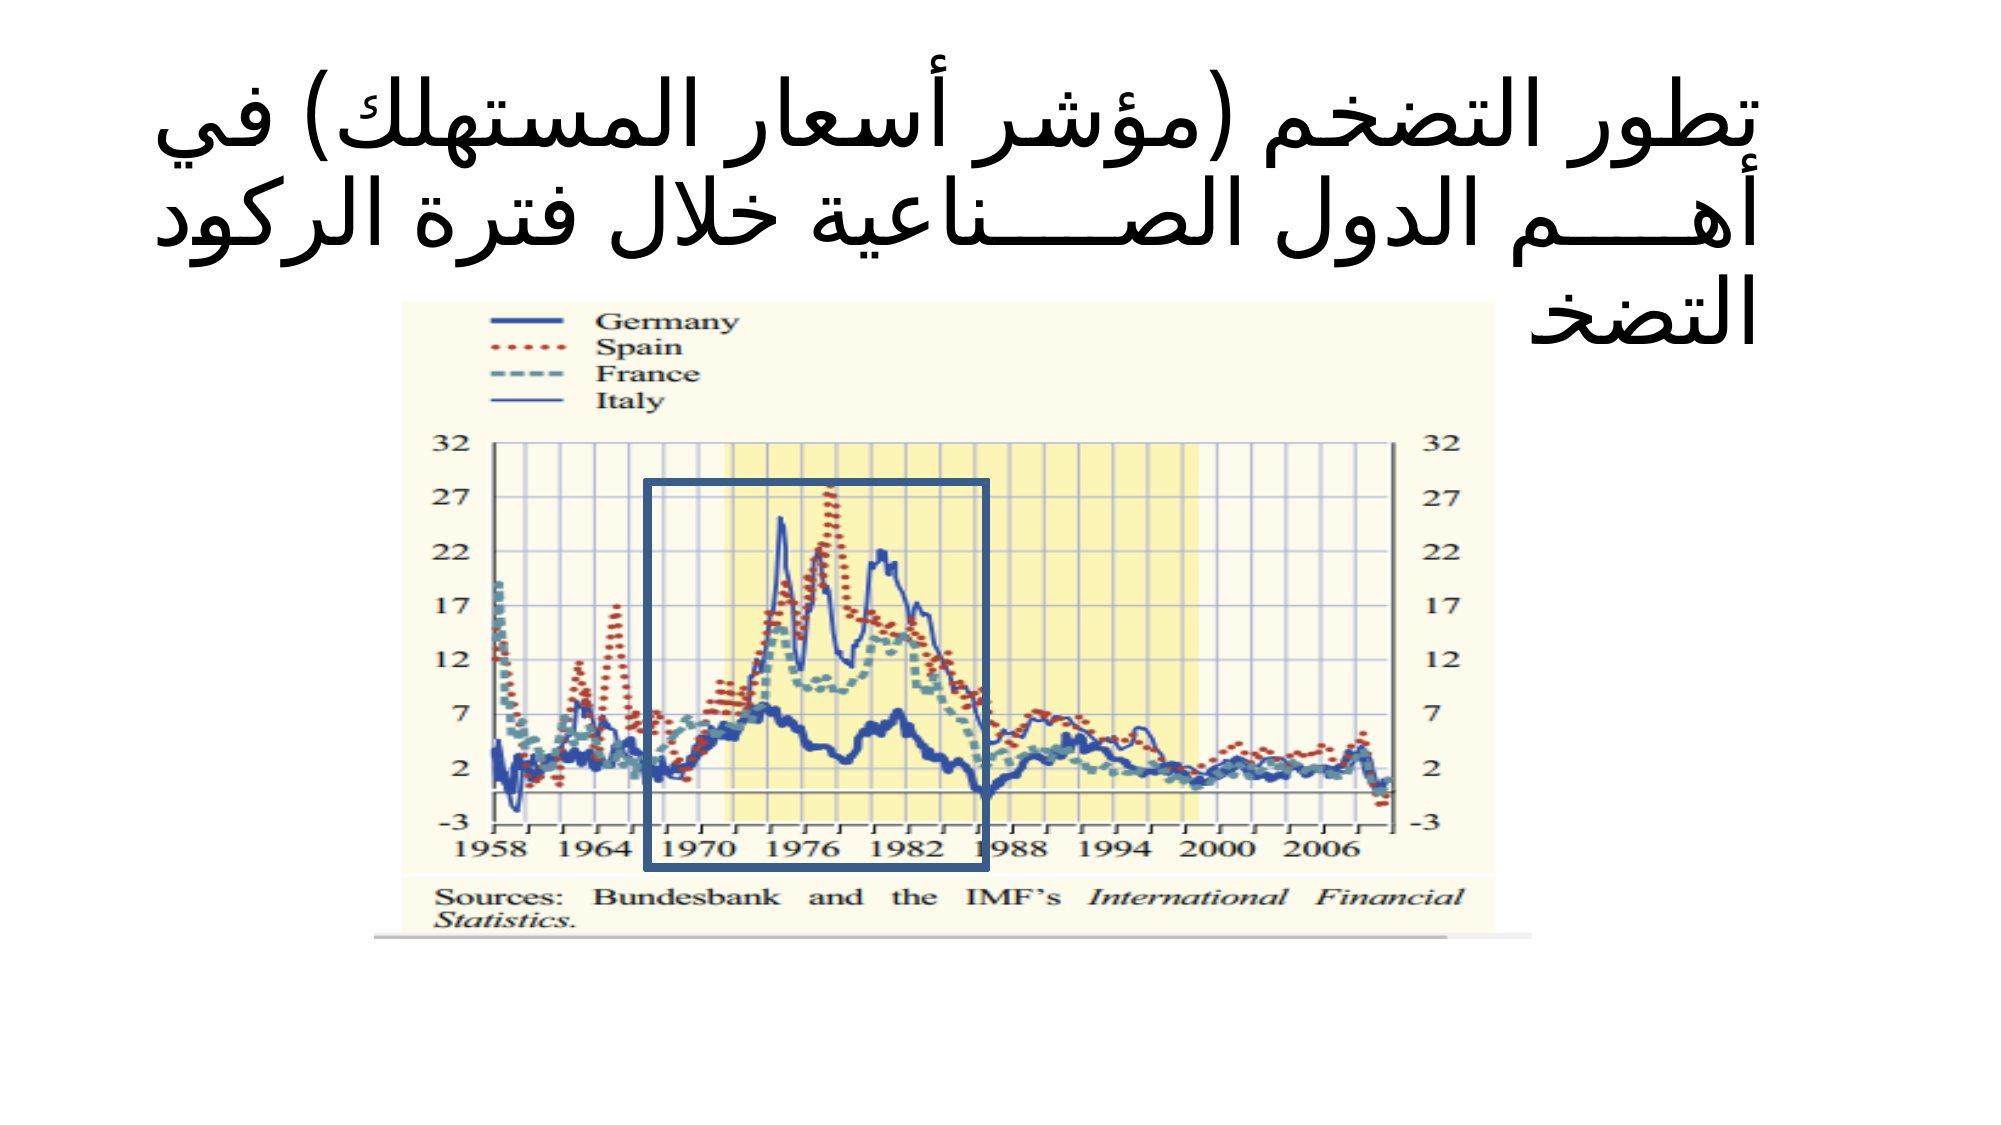

# تطور التضخم (مؤشر أسعار المستهلك) في أهم الدول الصناعية خلال فترة الركود التضخمي